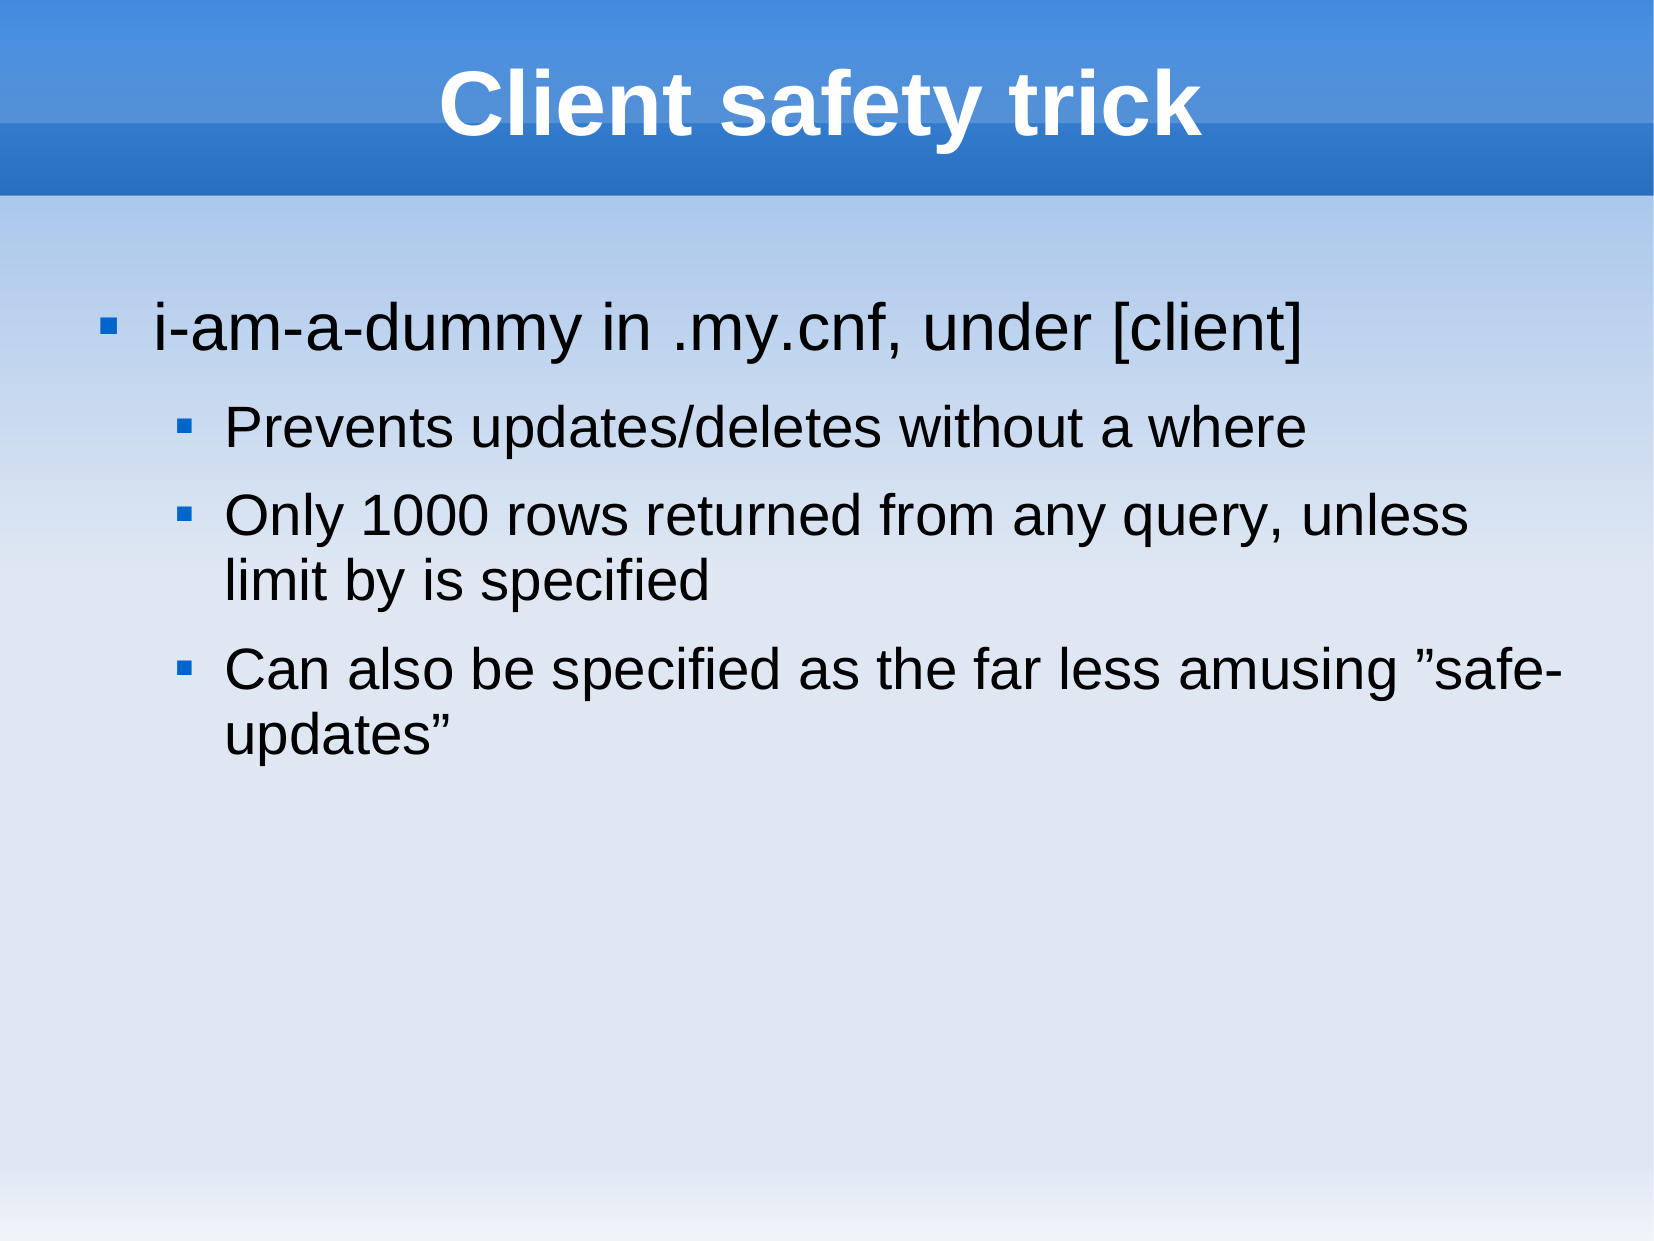

# Client safety trick
i-am-a-dummy in .my.cnf, under [client]
Prevents updates/deletes without a where
Only 1000 rows returned from any query, unless limit by is specified
Can also be specified as the far less amusing ”safe-updates”